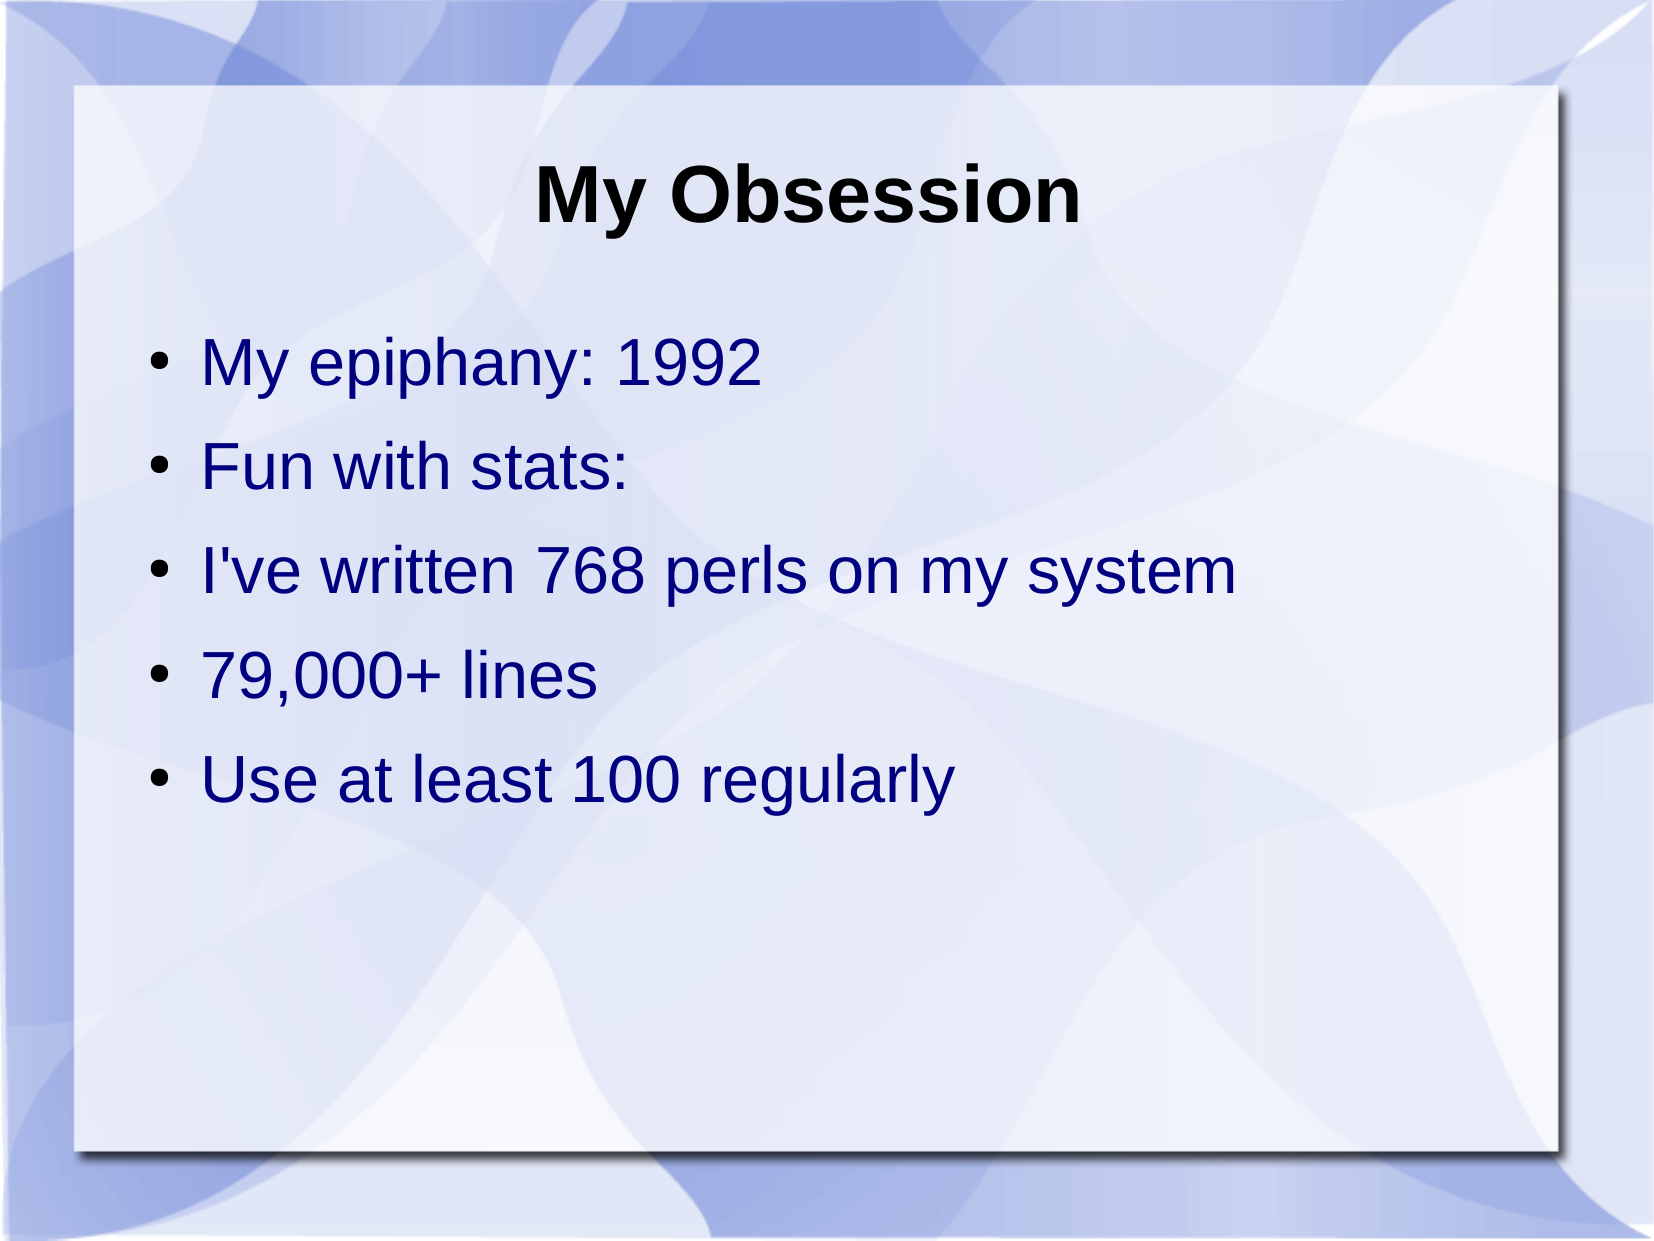

# My Obsession
My epiphany: 1992
Fun with stats:
I've written 768 perls on my system
79,000+ lines
Use at least 100 regularly